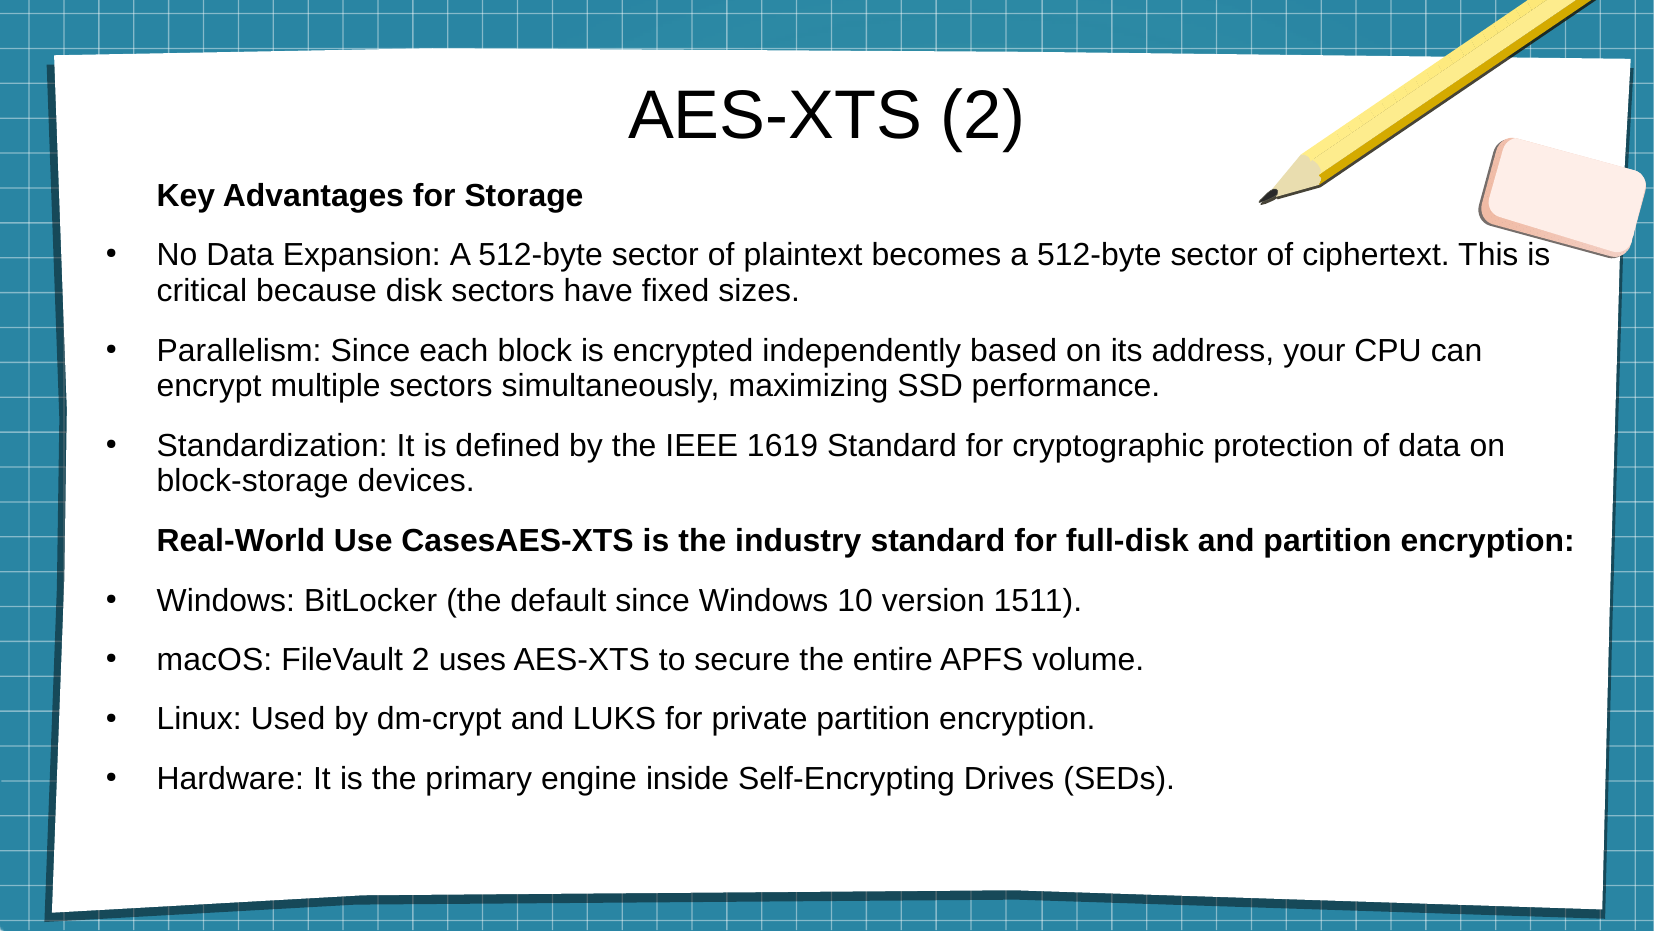

# AES-XTS (2)
Key Advantages for Storage
No Data Expansion: A 512-byte sector of plaintext becomes a 512-byte sector of ciphertext. This is critical because disk sectors have fixed sizes.
Parallelism: Since each block is encrypted independently based on its address, your CPU can encrypt multiple sectors simultaneously, maximizing SSD performance.
Standardization: It is defined by the IEEE 1619 Standard for cryptographic protection of data on block-storage devices.
Real-World Use CasesAES-XTS is the industry standard for full-disk and partition encryption:
Windows: BitLocker (the default since Windows 10 version 1511).
macOS: FileVault 2 uses AES-XTS to secure the entire APFS volume.
Linux: Used by dm-crypt and LUKS for private partition encryption.
Hardware: It is the primary engine inside Self-Encrypting Drives (SEDs).